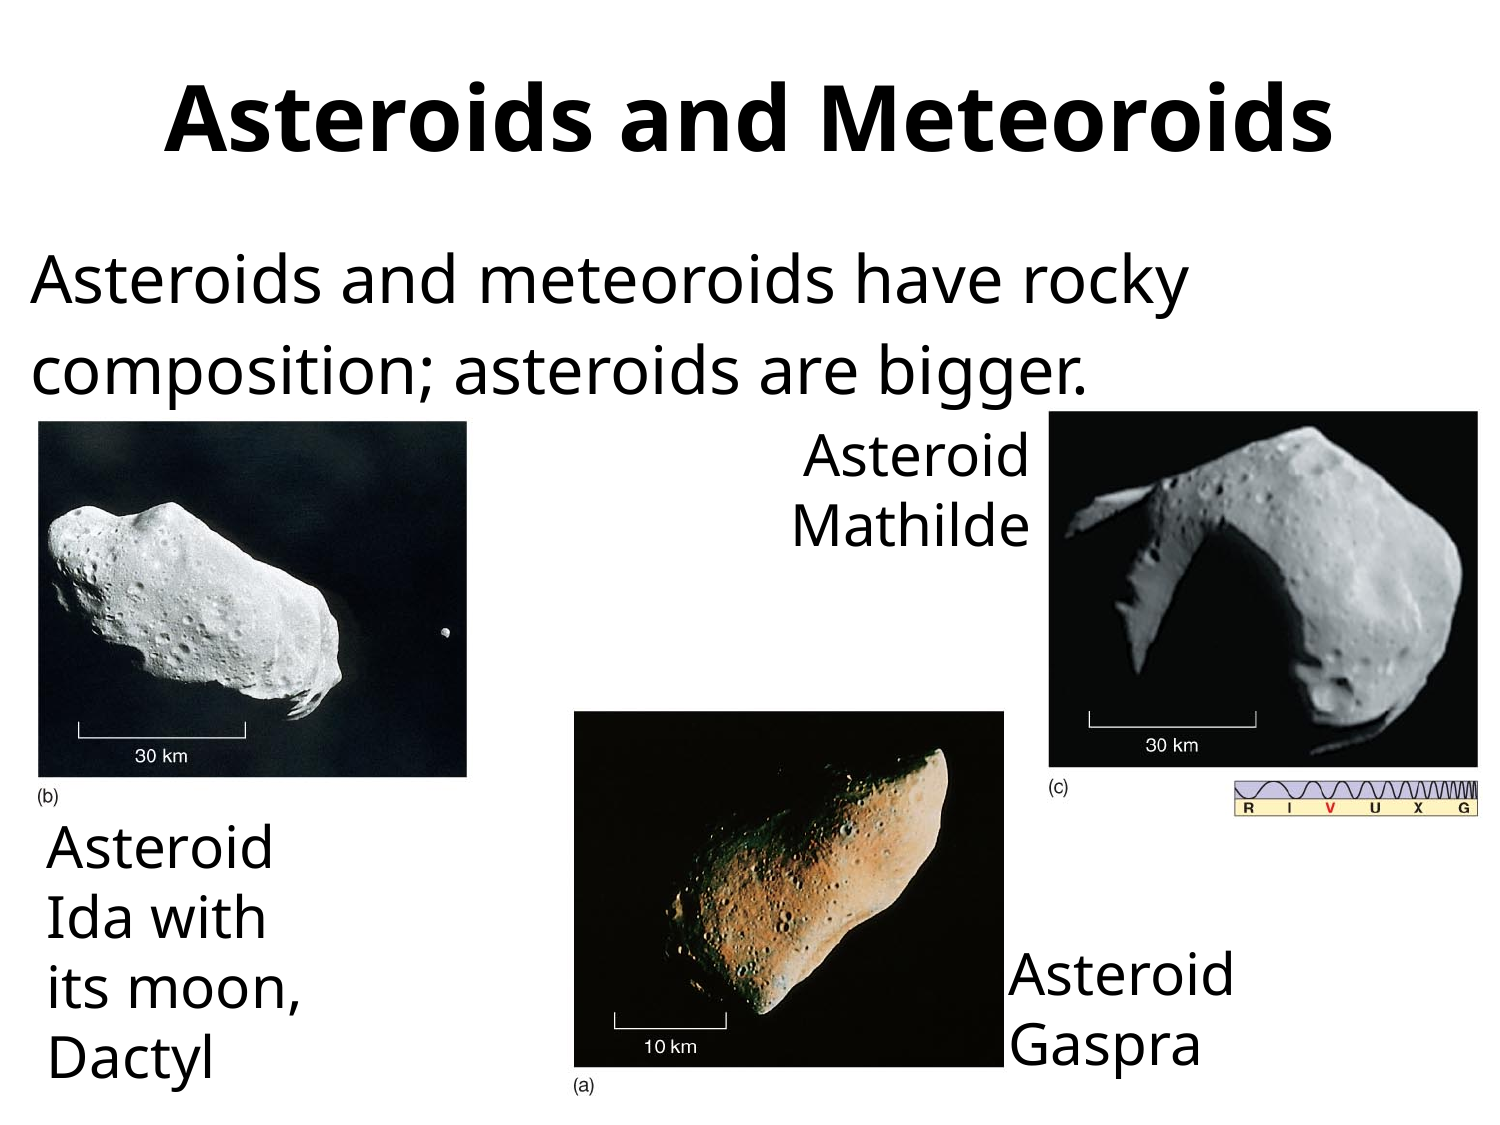

# Asteroids and Meteoroids
Asteroids and meteoroids have rocky composition; asteroids are bigger.
Asteroid Mathilde
Asteroid Ida with its moon, Dactyl
Asteroid Gaspra